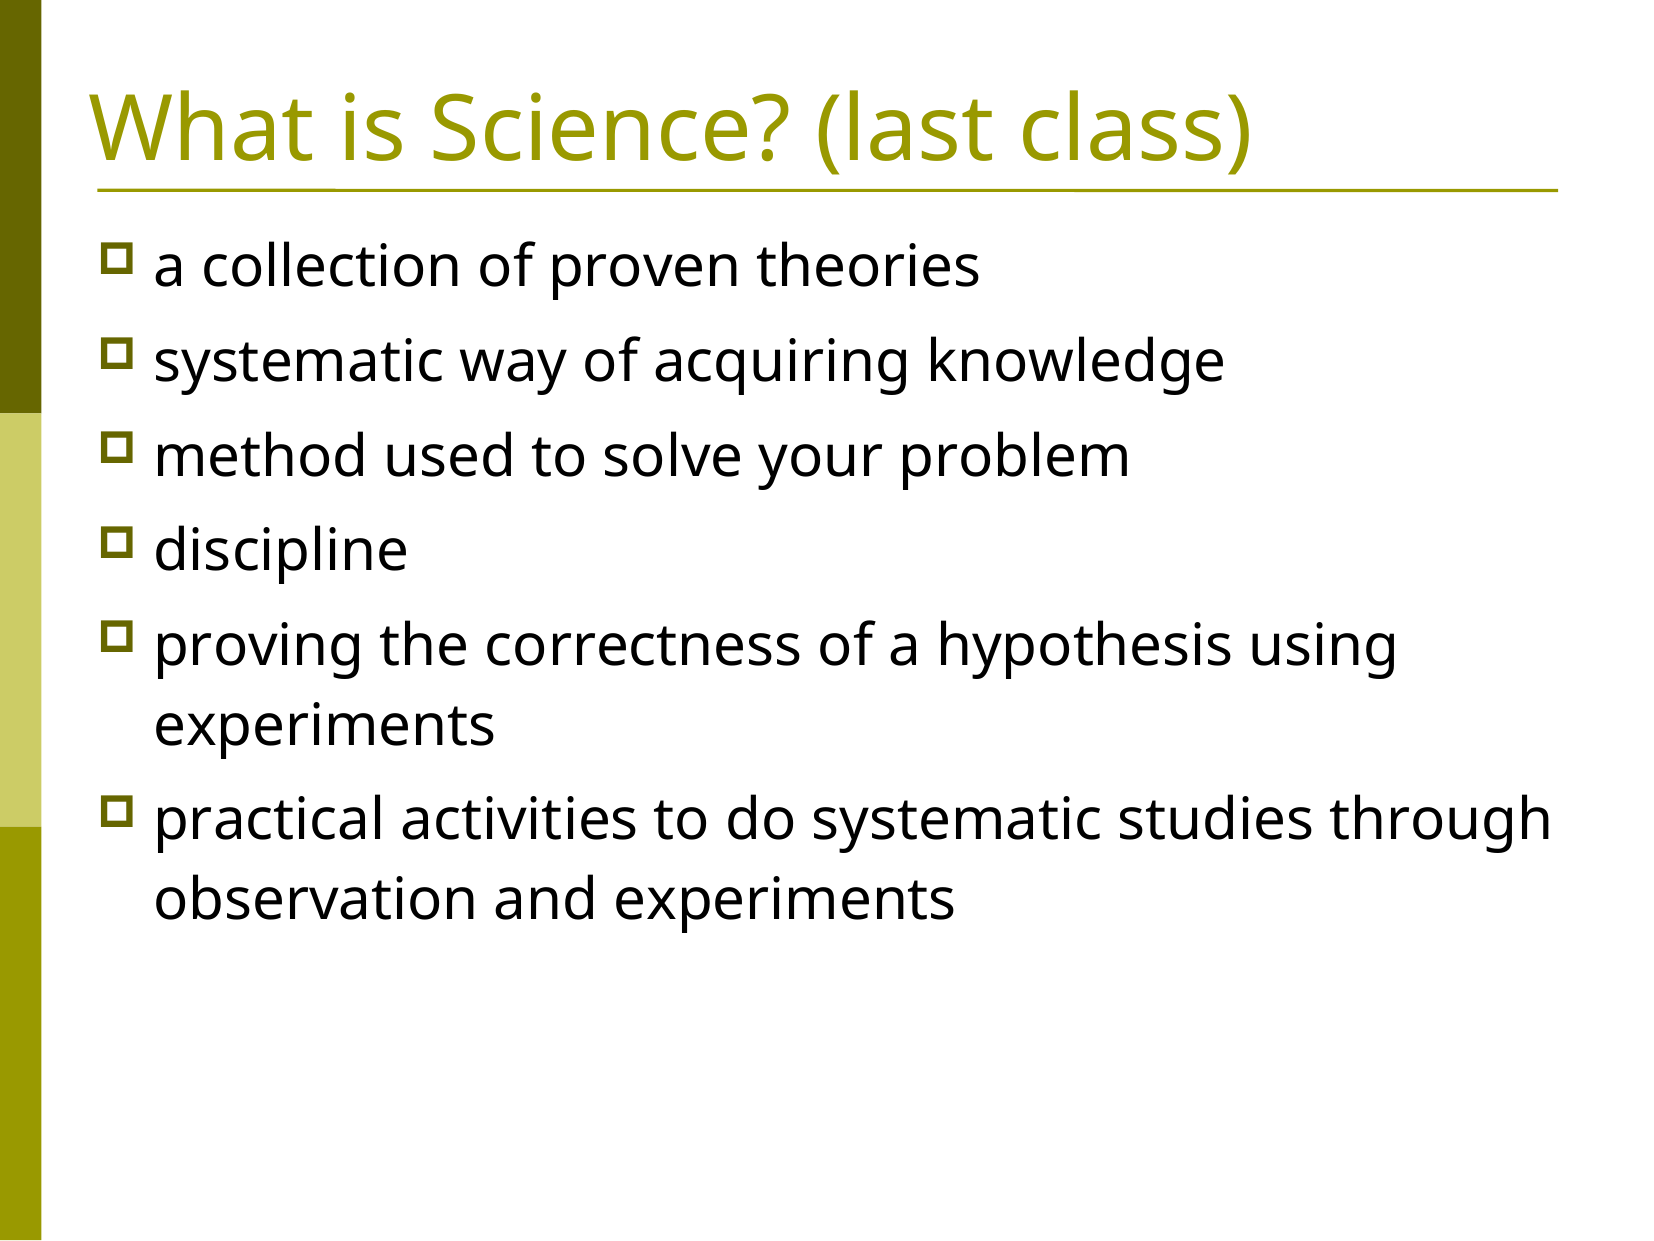

# What is Science? (last class)
a collection of proven theories
systematic way of acquiring knowledge
method used to solve your problem
discipline
proving the correctness of a hypothesis using experiments
practical activities to do systematic studies through observation and experiments